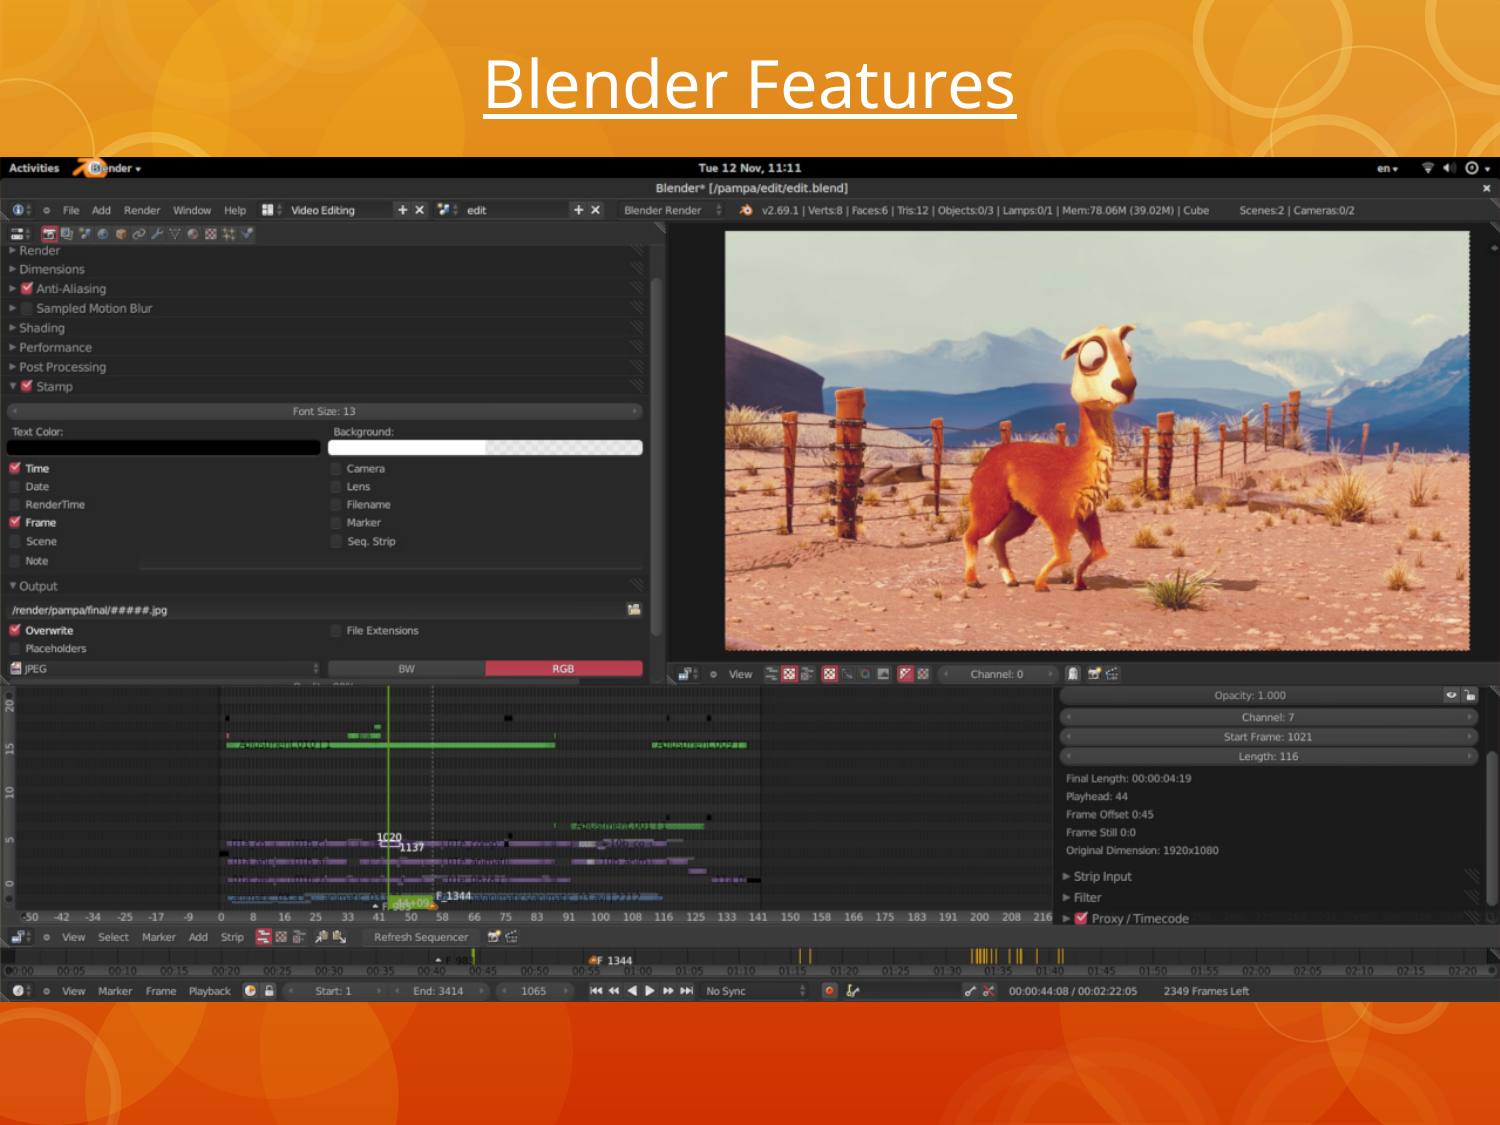

# Blender Features
Video Editing
Blender even comes with a built-in Video Editor.
The Video Editor allows you to perform basic actions like video cuts and splicing, as well as more complex tasks like video masking.
The Video Editor includes:
Live preview, luma waveform, chroma vectorscope and histogram displays
Audio mixing, syncing, scrubbing and waveform visualization
Up to 32 slots for adding video, images, audio, scenes, masks and effects
Speed control, adjustment layers, transitions, keyframes, filters and more.